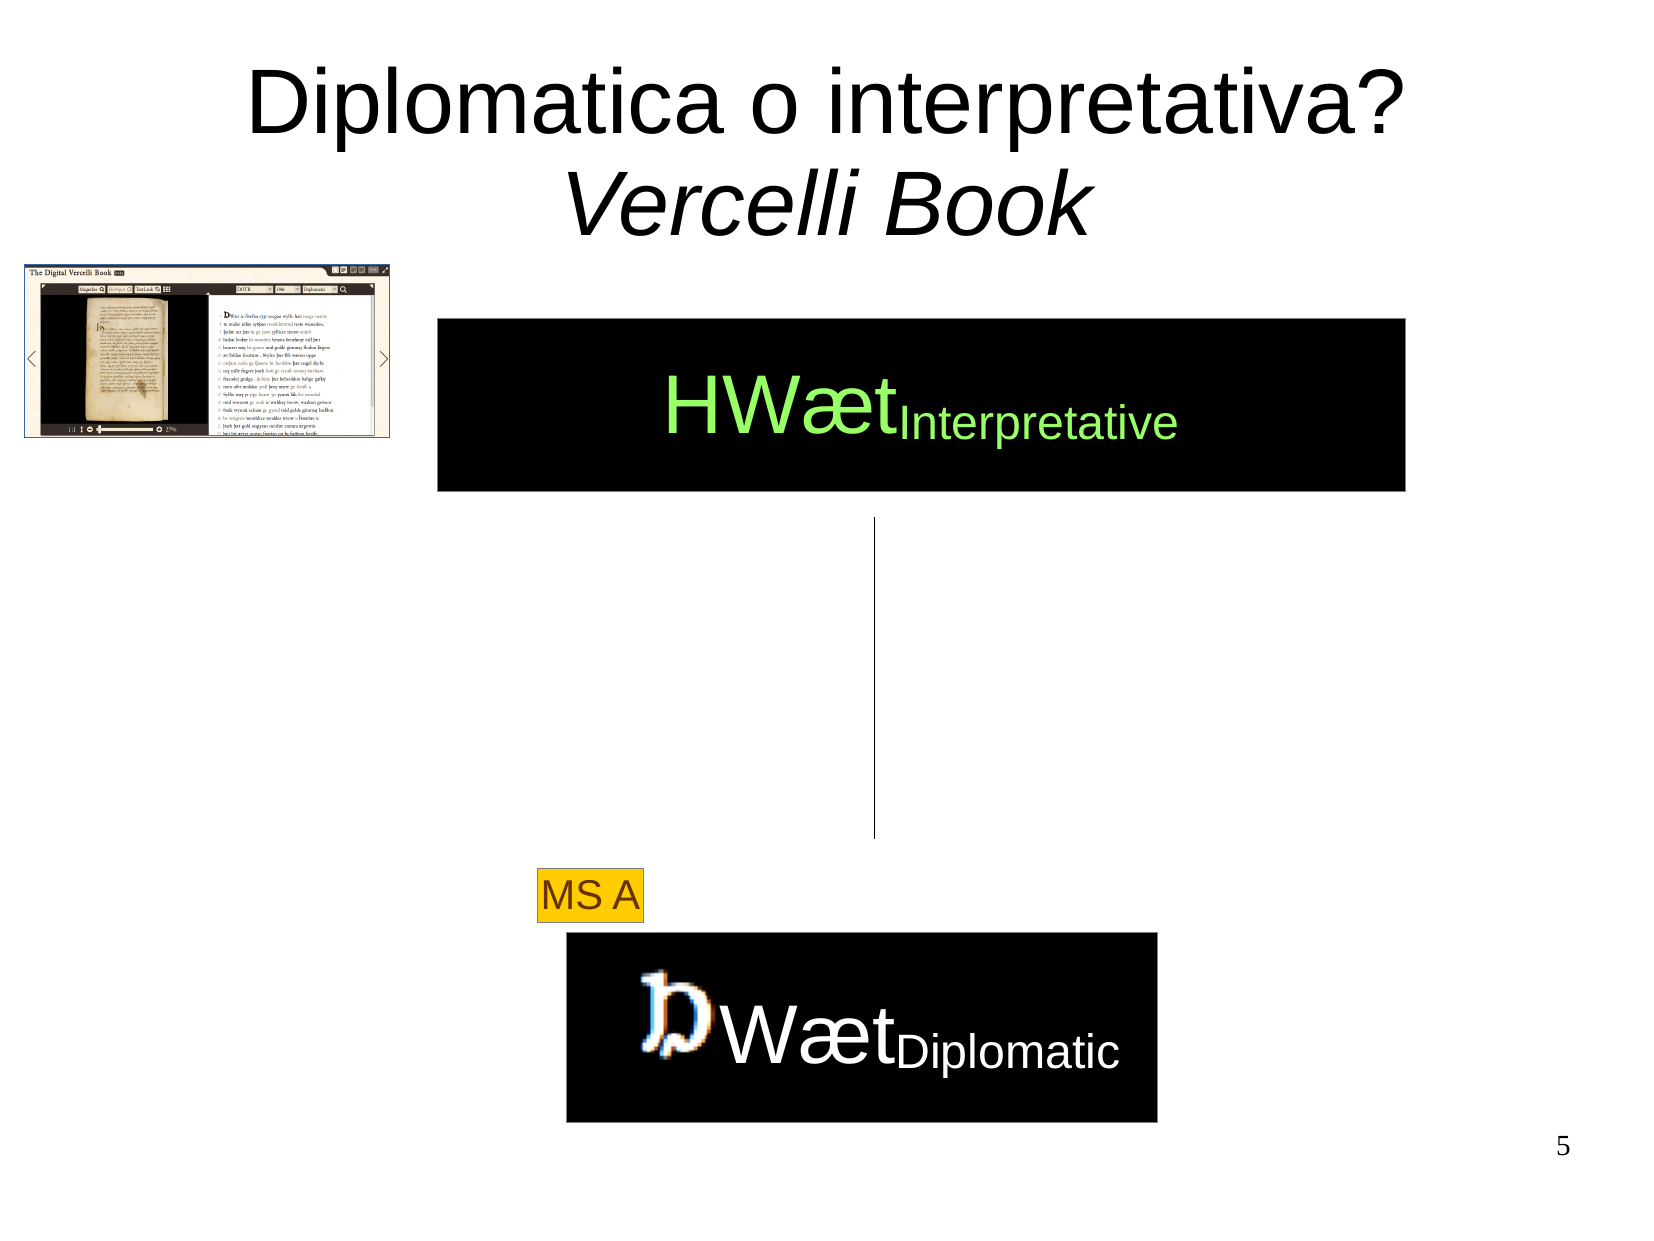

# Diplomatica o interpretativa? Vercelli Book
HWætInterpretative
MS A
 WætDiplomatic
5